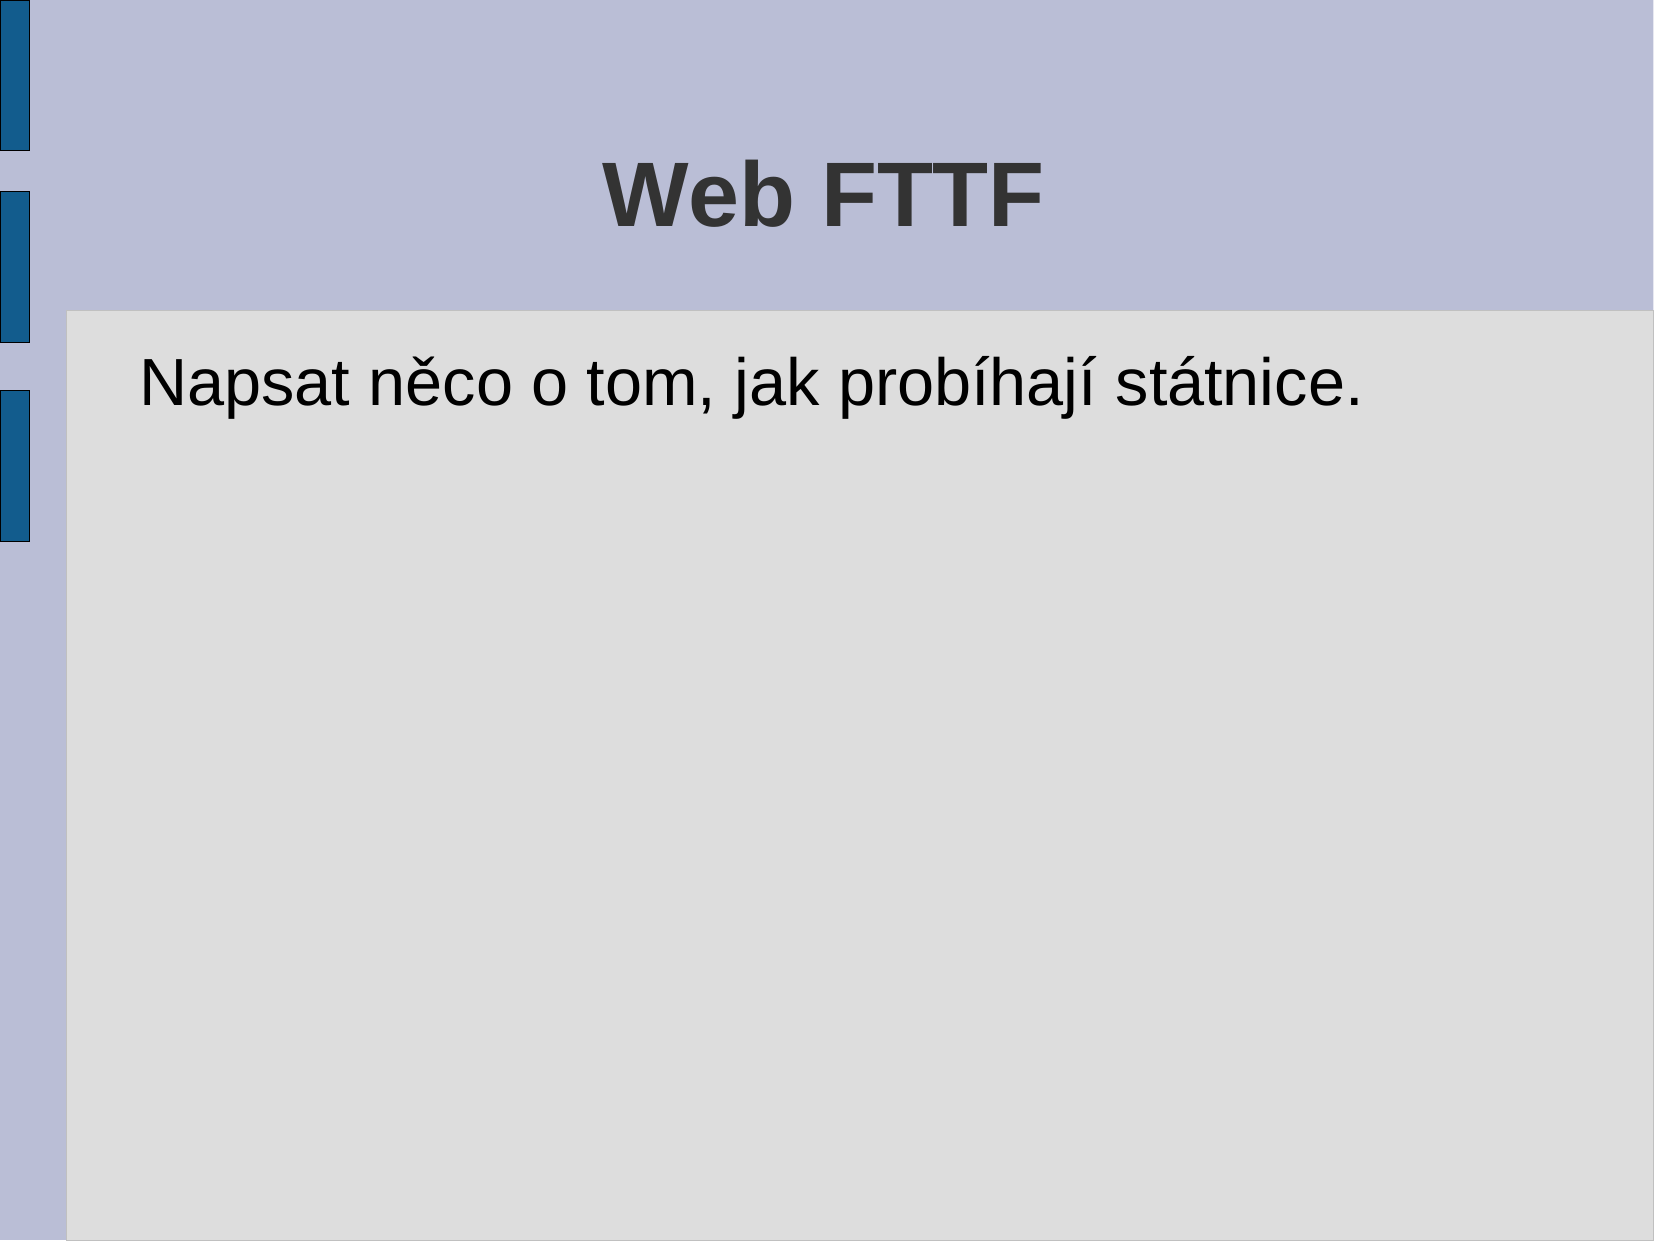

# Web FTTF
Napsat něco o tom, jak probíhají státnice.